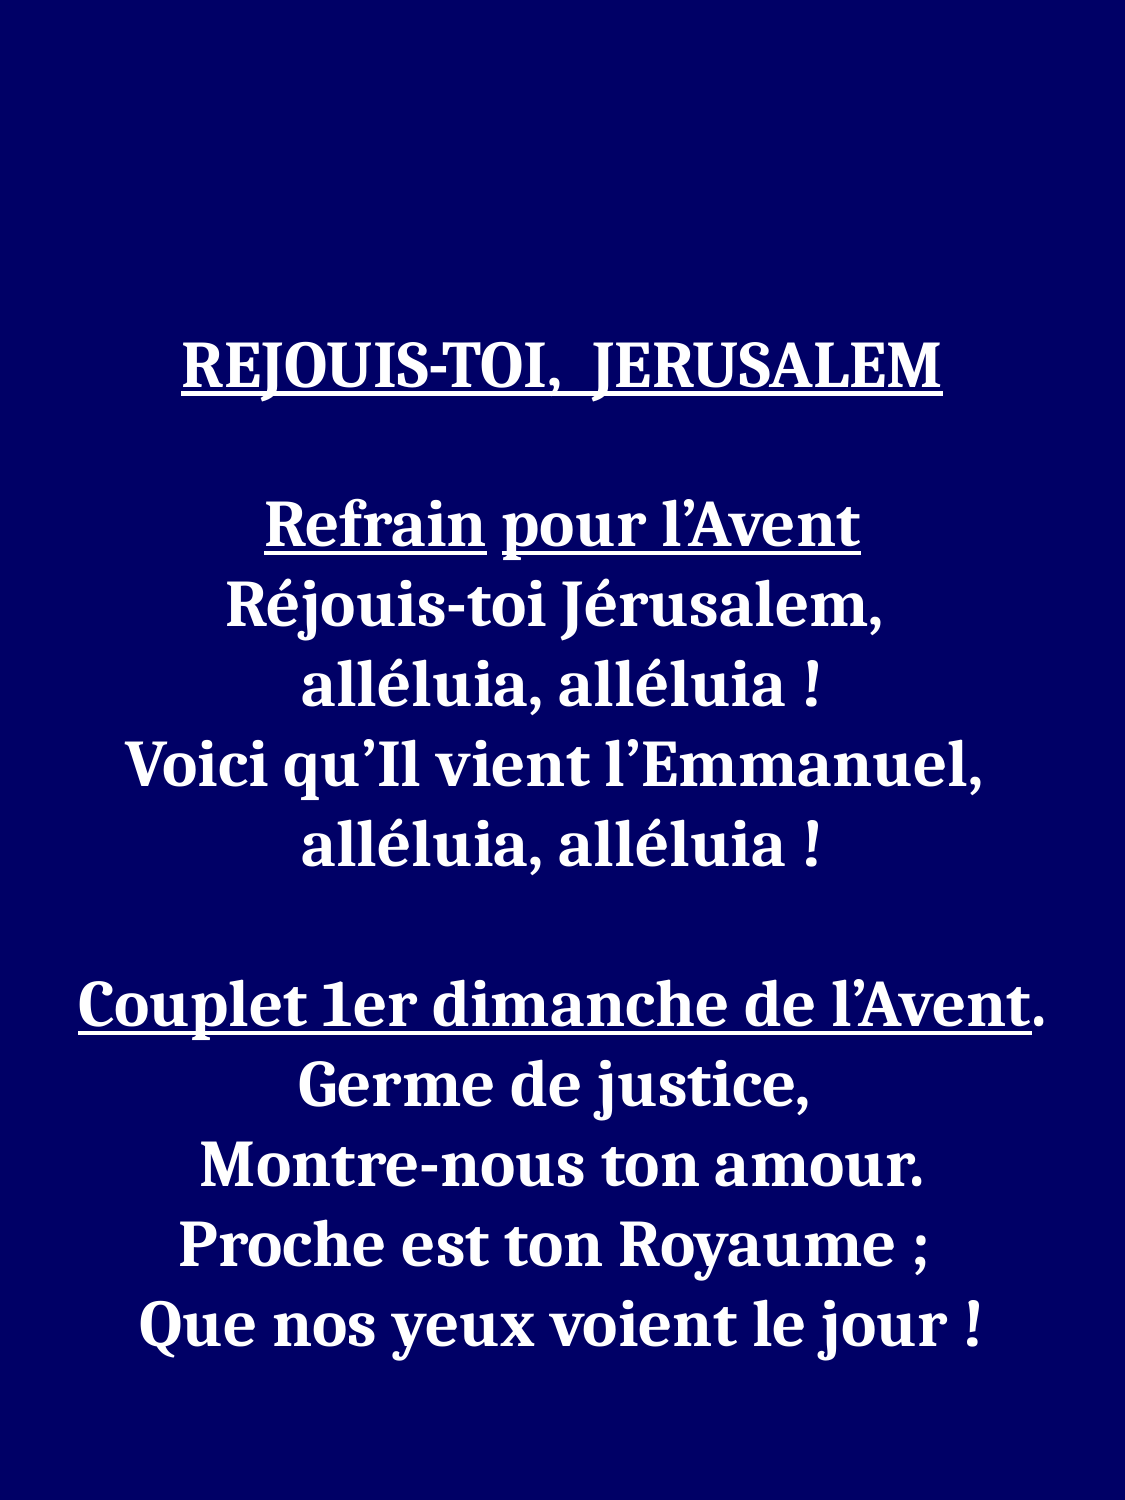

REJOUIS-TOI, JERUSALEM
Refrain pour l’Avent
Réjouis-toi Jérusalem,
alléluia, alléluia !
Voici qu’Il vient l’Emmanuel,
alléluia, alléluia !
Couplet 1er dimanche de l’Avent.
Germe de justice,
Montre-nous ton amour.
Proche est ton Royaume ;
Que nos yeux voient le jour !